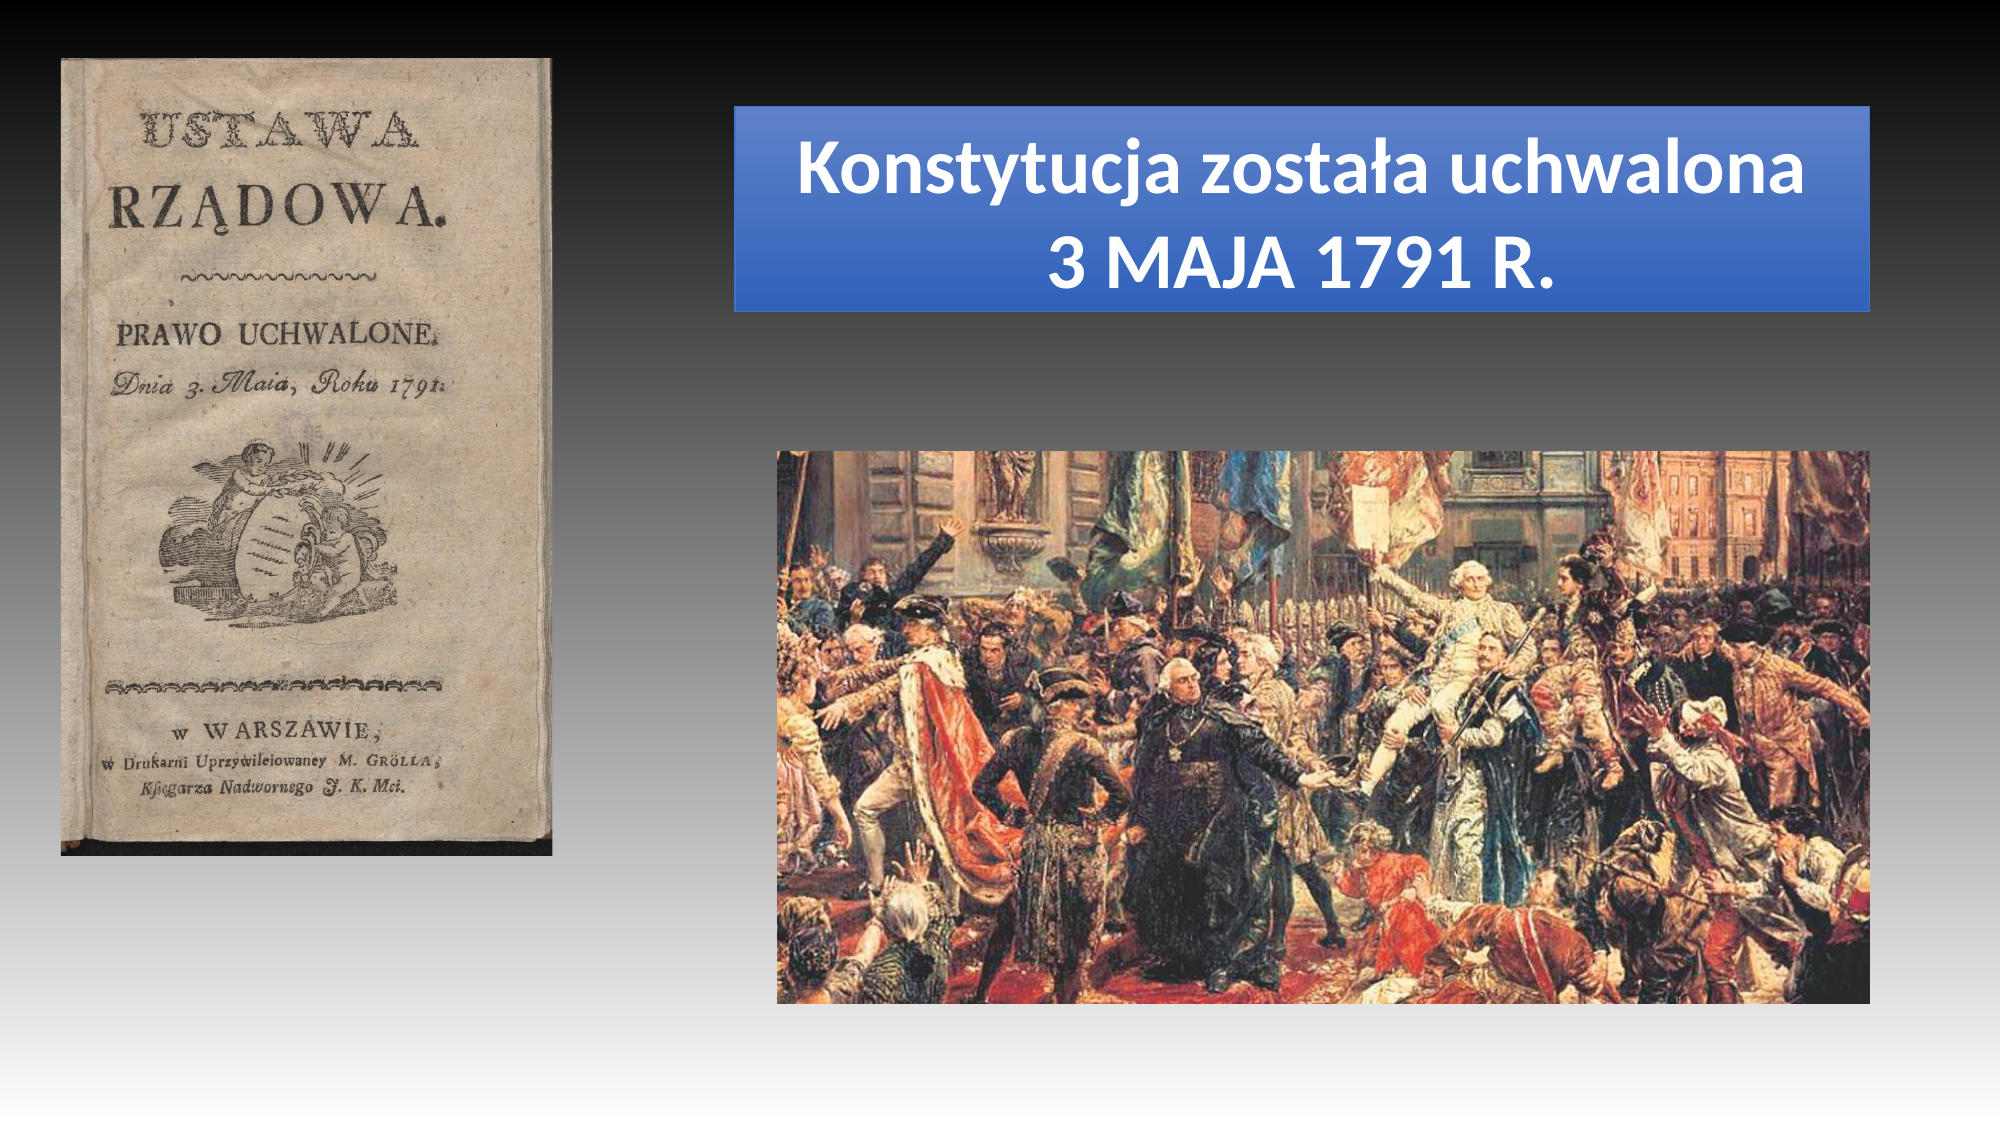

Konstytucja została uchwalona
 3 MAJA 1791 R.